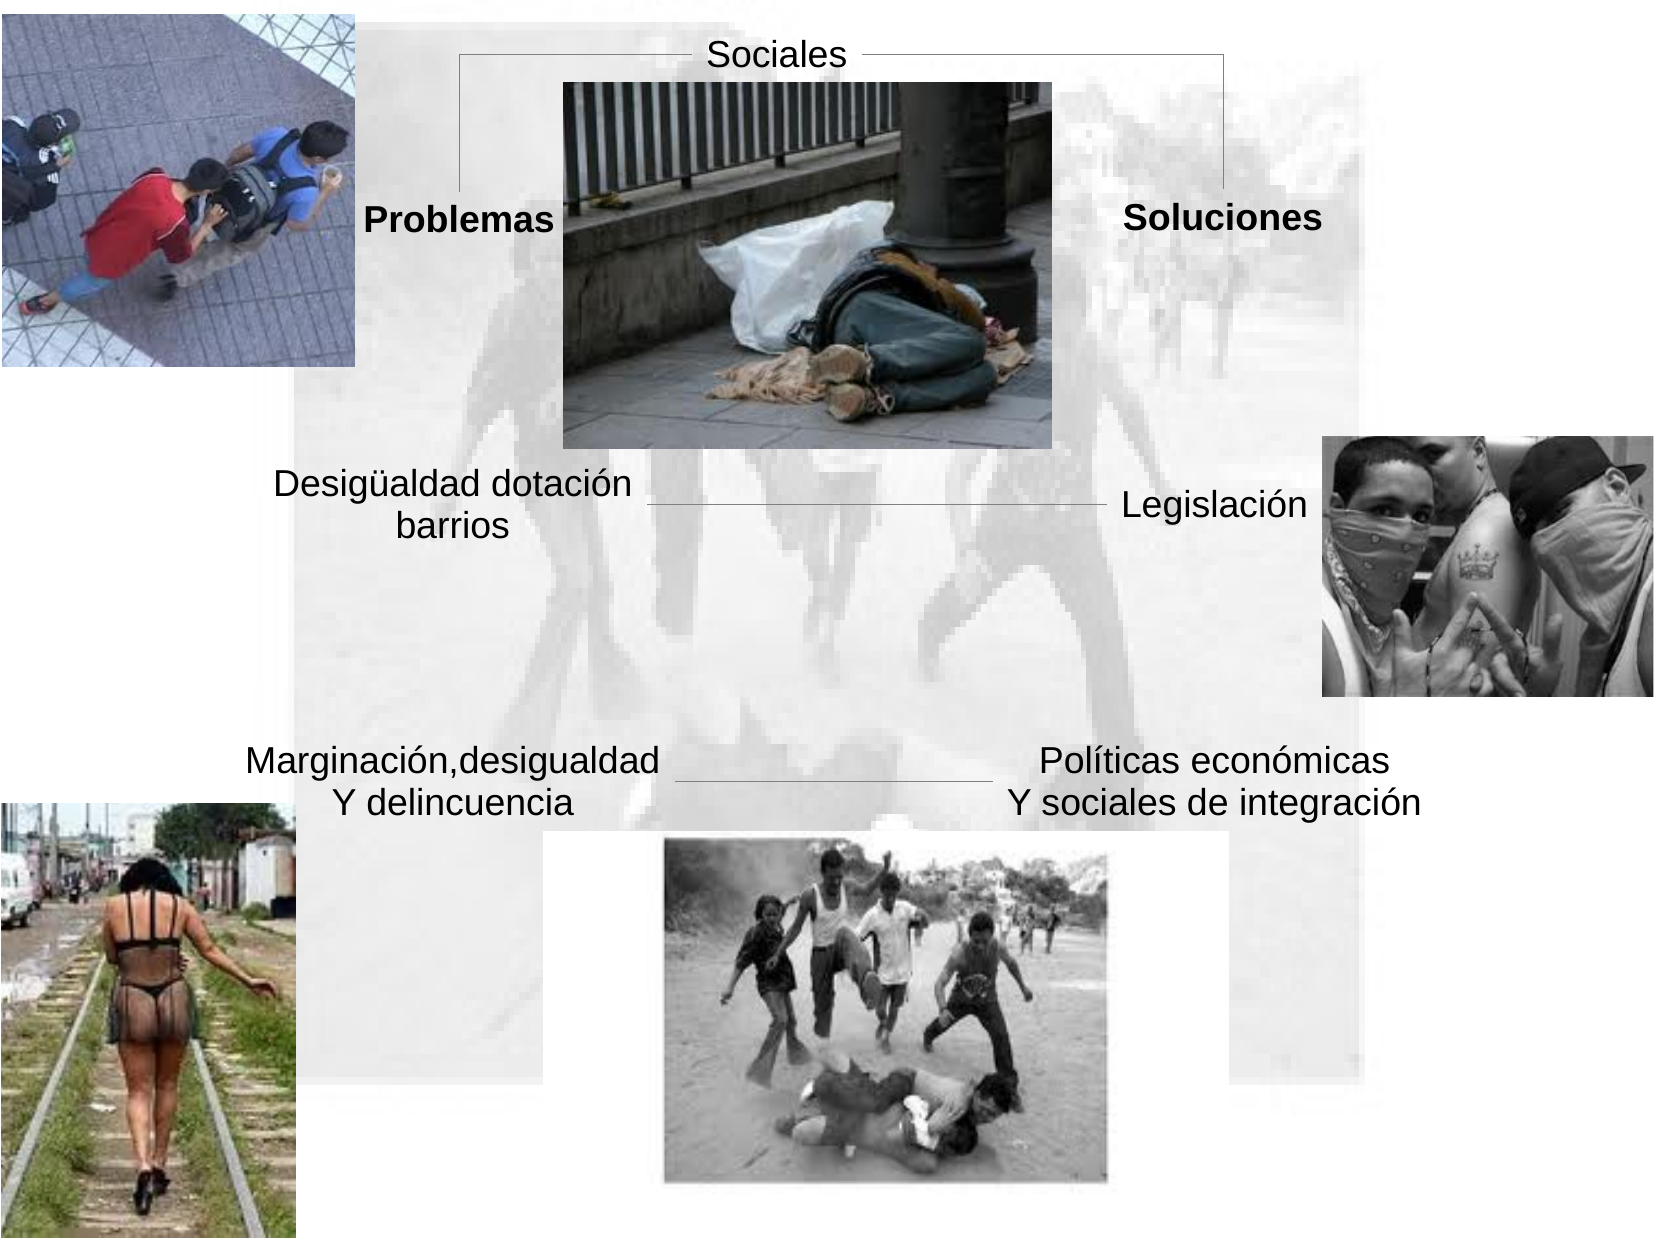

Sociales
Soluciones
Problemas
Desigüaldad dotación
barrios
Legislación
Marginación,desigualdad
Y delincuencia
Políticas económicas
Y sociales de integración